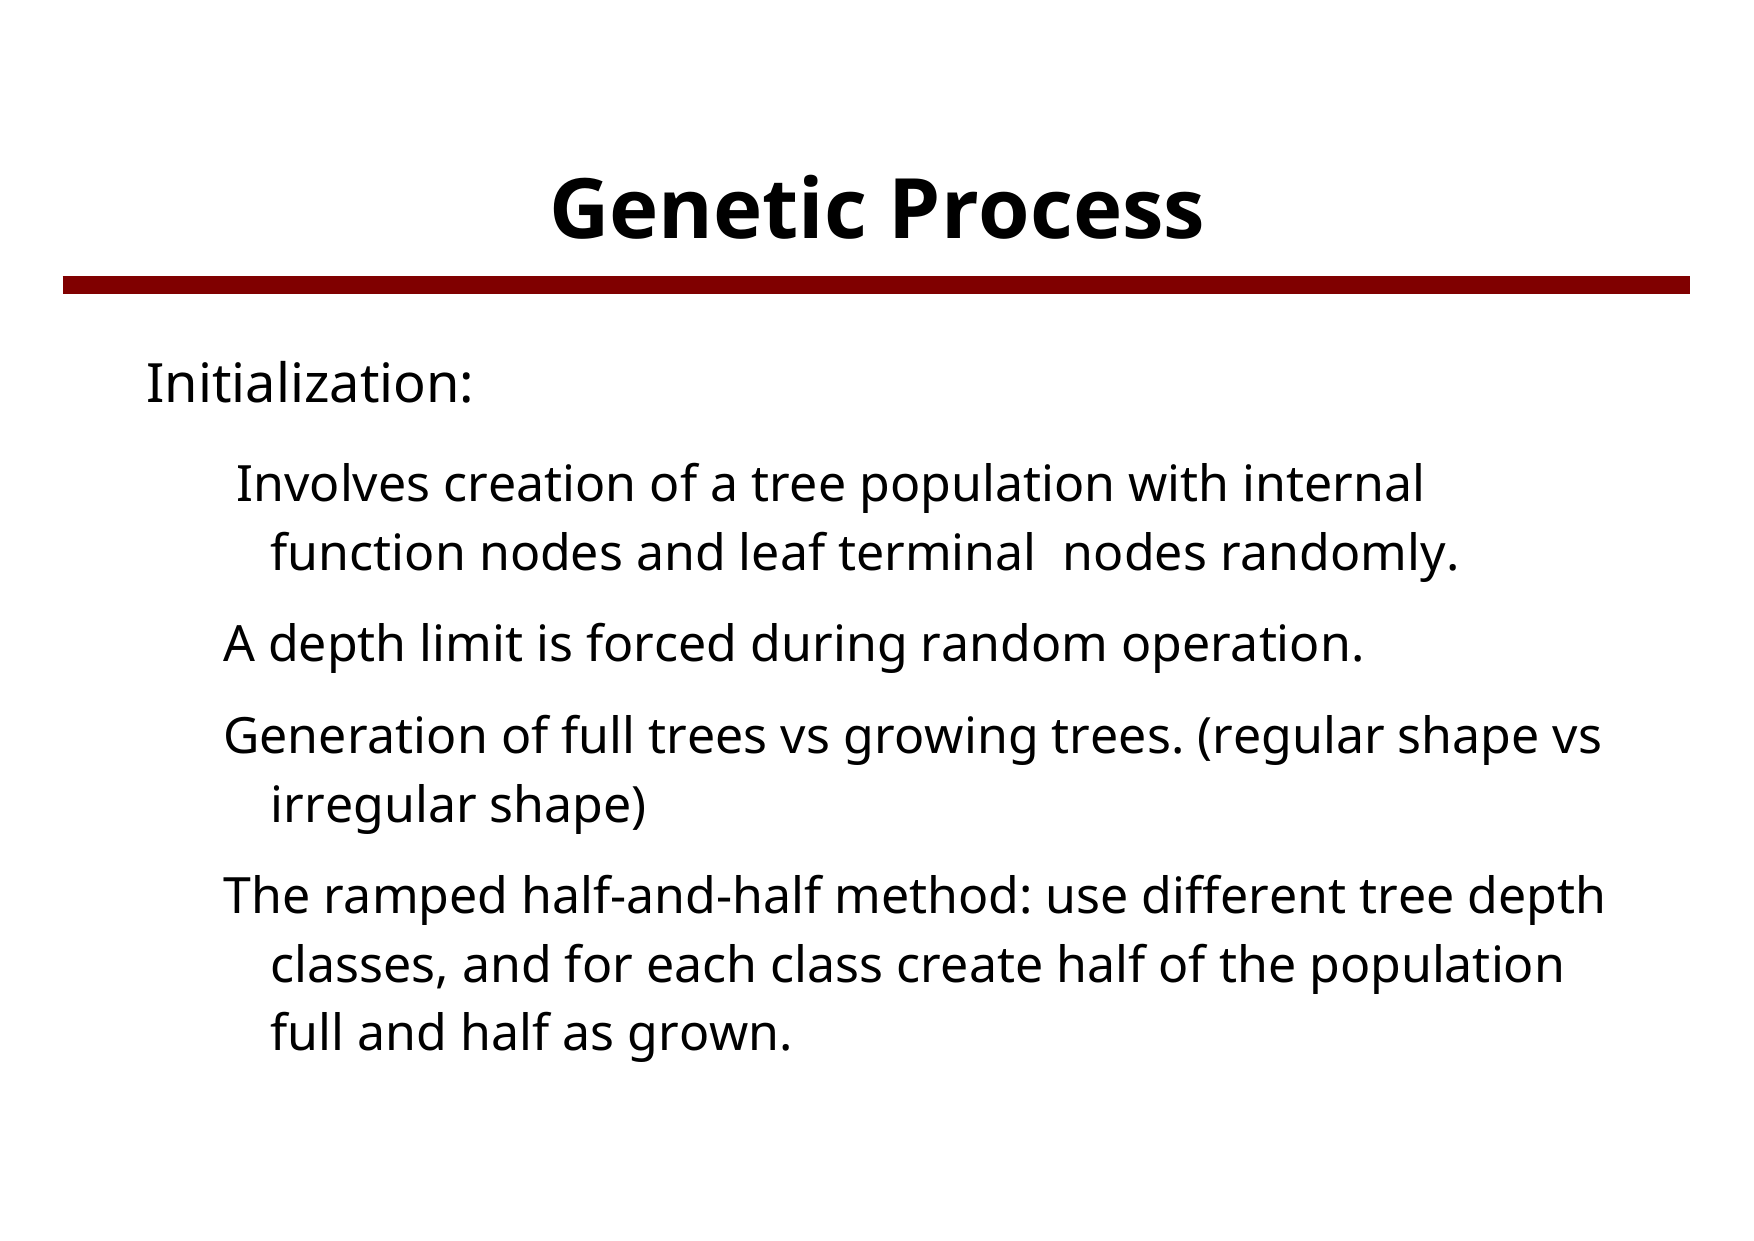

# Genetic Process
Initialization:
 Involves creation of a tree population with internal function nodes and leaf terminal nodes randomly.
A depth limit is forced during random operation.
Generation of full trees vs growing trees. (regular shape vs irregular shape)
The ramped half-and-half method: use different tree depth classes, and for each class create half of the population full and half as grown.